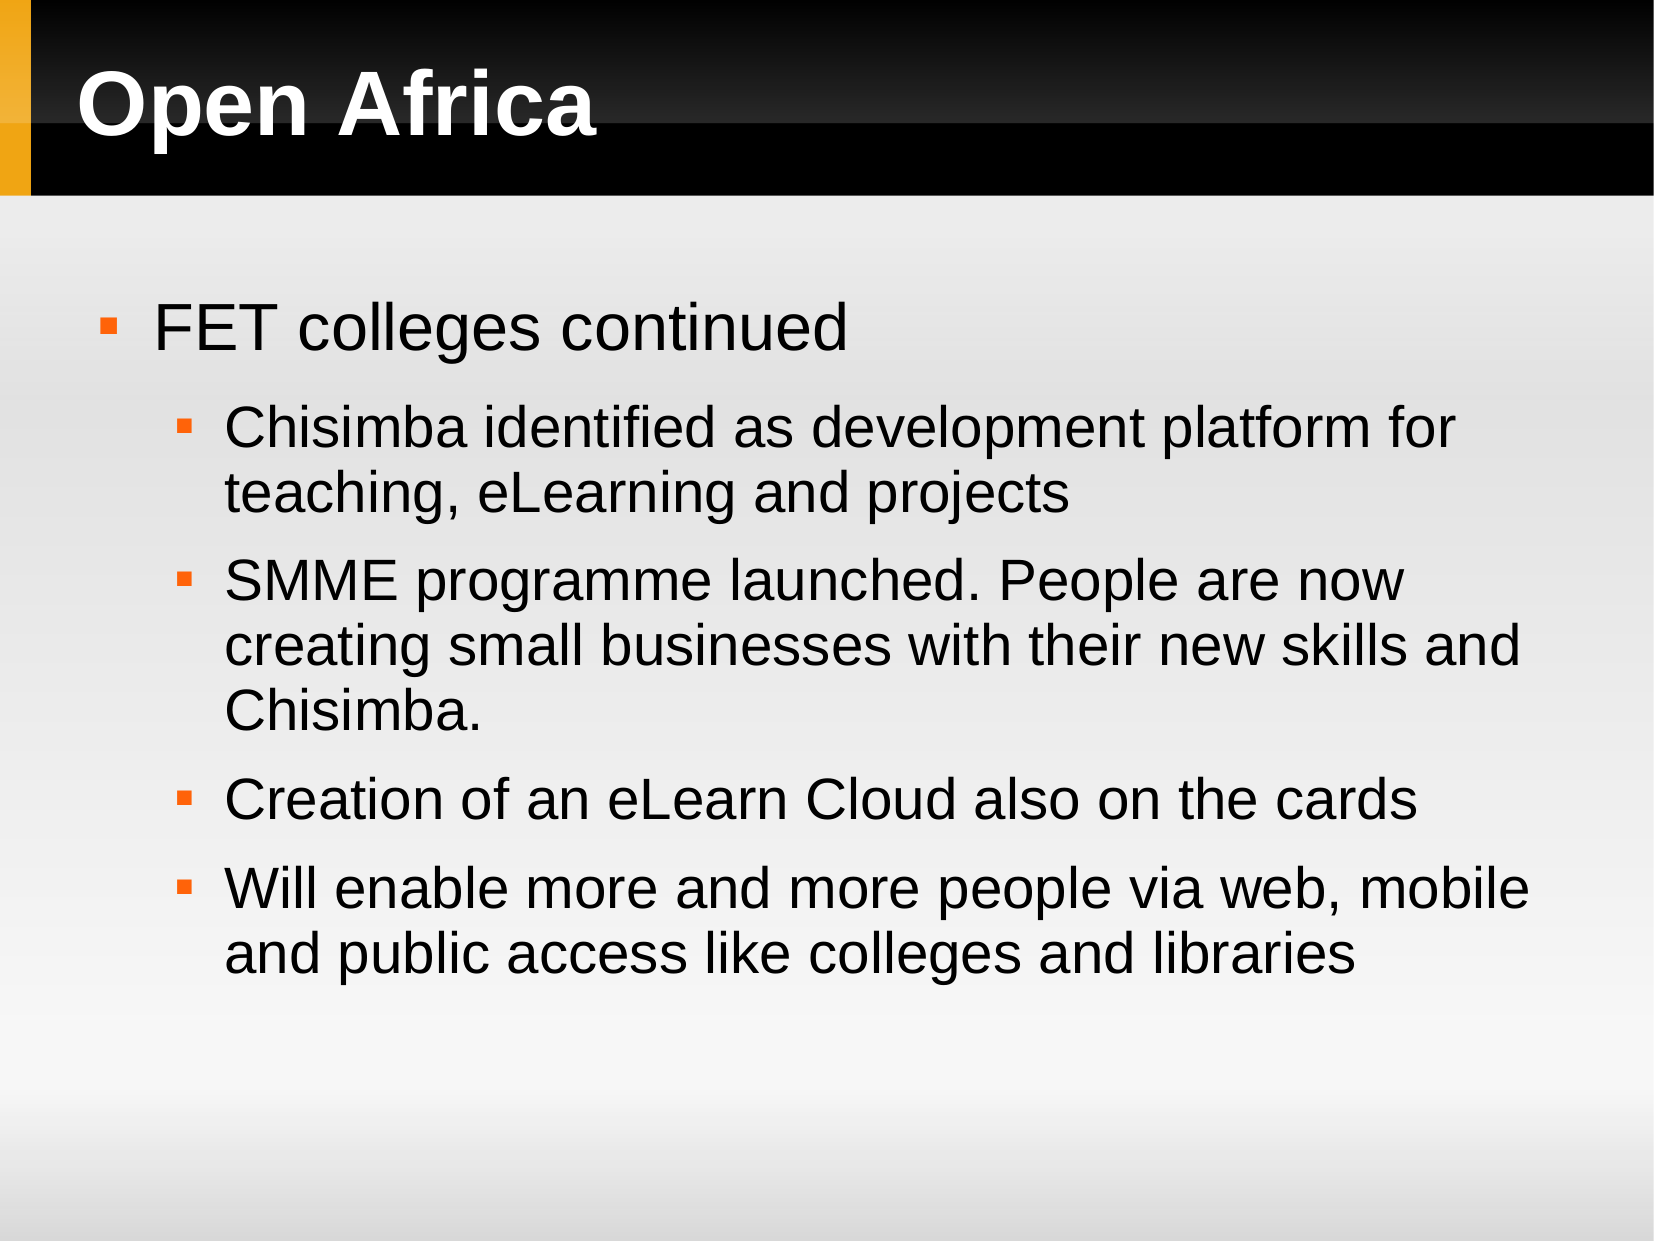

# Open Africa
FET colleges continued
Chisimba identified as development platform for teaching, eLearning and projects
SMME programme launched. People are now creating small businesses with their new skills and Chisimba.
Creation of an eLearn Cloud also on the cards
Will enable more and more people via web, mobile and public access like colleges and libraries